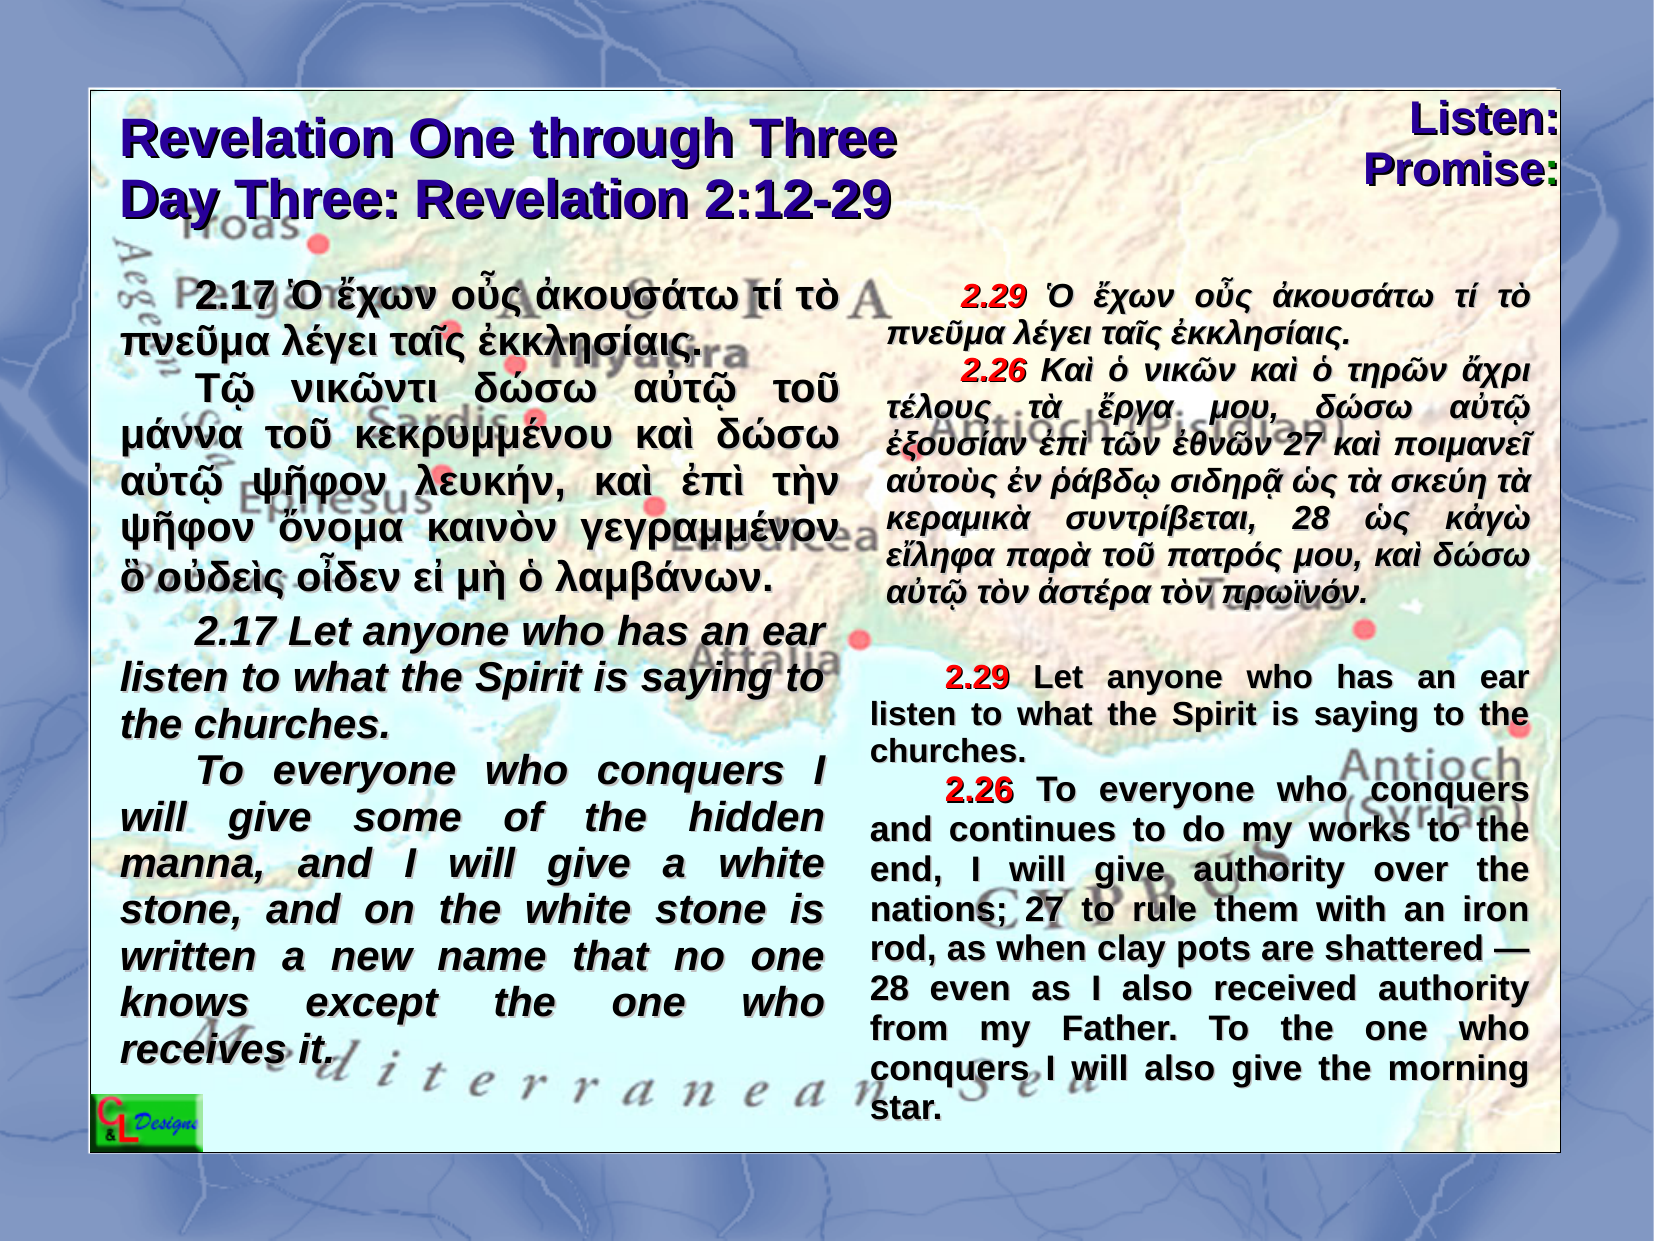

Listen:
	Promise:
# Revelation One through Three Day Three: Revelation 2:12-29
	2.17 Ὁ ἔχων οὖς ἀκουσάτω τί τὸ πνεῦμα λέγει ταῖς ἐκκλησίαις.
	Τῷ νικῶντι δώσω αὐτῷ τοῦ μάννα τοῦ κεκρυμμένου καὶ δώσω αὐτῷ ψῆφον λευκήν, καὶ ἐπὶ τὴν ψῆφον ὄνομα καινὸν γεγραμμένον ὃ οὐδεὶς οἶδεν εἰ μὴ ὁ λαμβάνων.
	2.29 Ὁ ἔχων οὖς ἀκουσάτω τί τὸ πνεῦμα λέγει ταῖς ἐκκλησίαις.
	2.26 Καὶ ὁ νικῶν καὶ ὁ τηρῶν ἄχρι τέλους τὰ ἔργα μου, δώσω αὐτῷ ἐξουσίαν ἐπὶ τῶν ἐθνῶν 27 καὶ ποιμανεῖ αὐτοὺς ἐν ῥάβδῳ σιδηρᾷ ὡς τὰ σκεύη τὰ κεραμικὰ συντρίβεται, 28 ὡς κἀγὼ εἴληφα παρὰ τοῦ πατρός μου, καὶ δώσω αὐτῷ τὸν ἀστέρα τὸν πρωϊνόν.
	2.17 Let anyone who has an ear listen to what the Spirit is saying to the churches.
	To everyone who conquers I will give some of the hidden manna, and I will give a white stone, and on the white stone is written a new name that no one knows except the one who receives it.
	2.29 Let anyone who has an ear listen to what the Spirit is saying to the churches.
	2.26 To everyone who conquers and continues to do my works to the end, I will give authority over the nations; 27 to rule them with an iron rod, as when clay pots are shattered — 28 even as I also received authority from my Father. To the one who conquers I will also give the morning star.